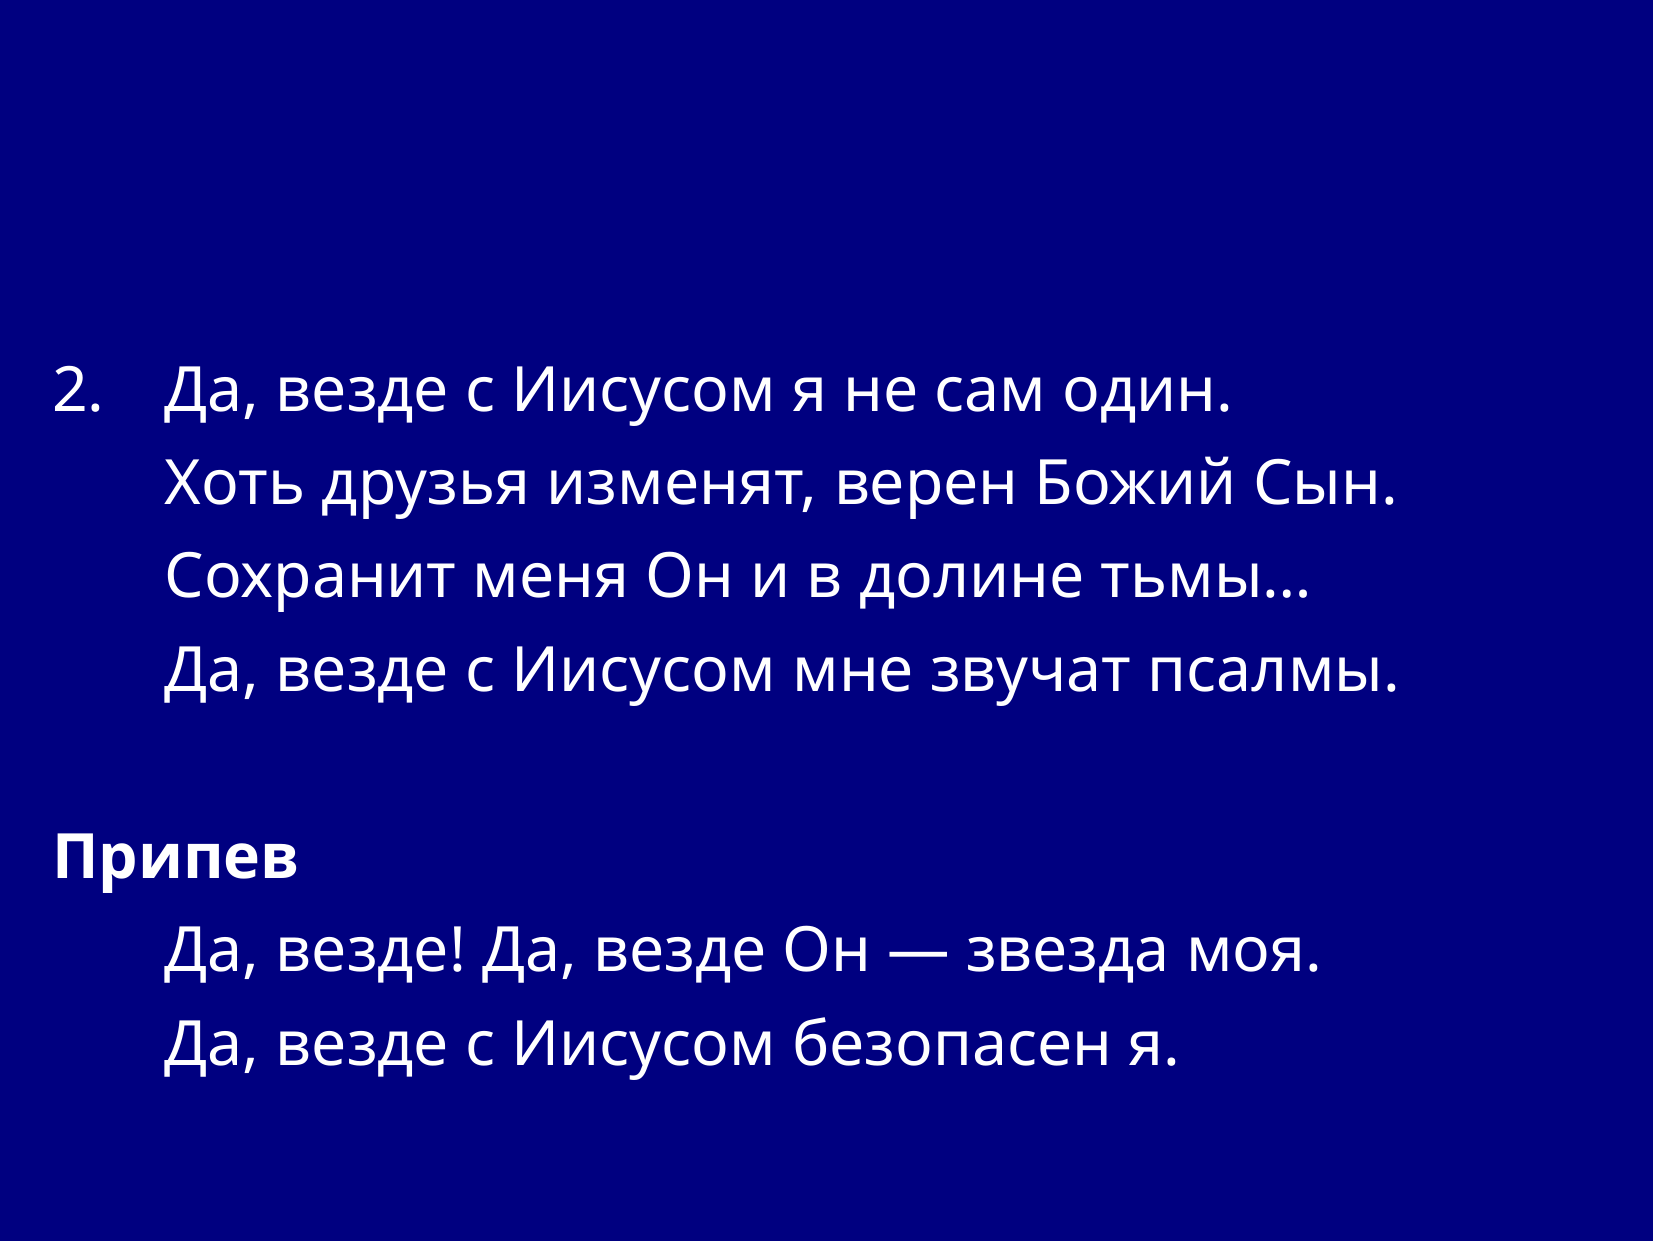

2.	Да, везде с Иисусом я не сам один.
	Хоть друзья изменят, верен Божий Сын.
	Сохранит меня Он и в долине тьмы…
	Да, везде с Иисусом мне звучат псалмы.
Припев
	Да, везде! Да, везде Он — звезда моя.
	Да, везде с Иисусом безопасен я.